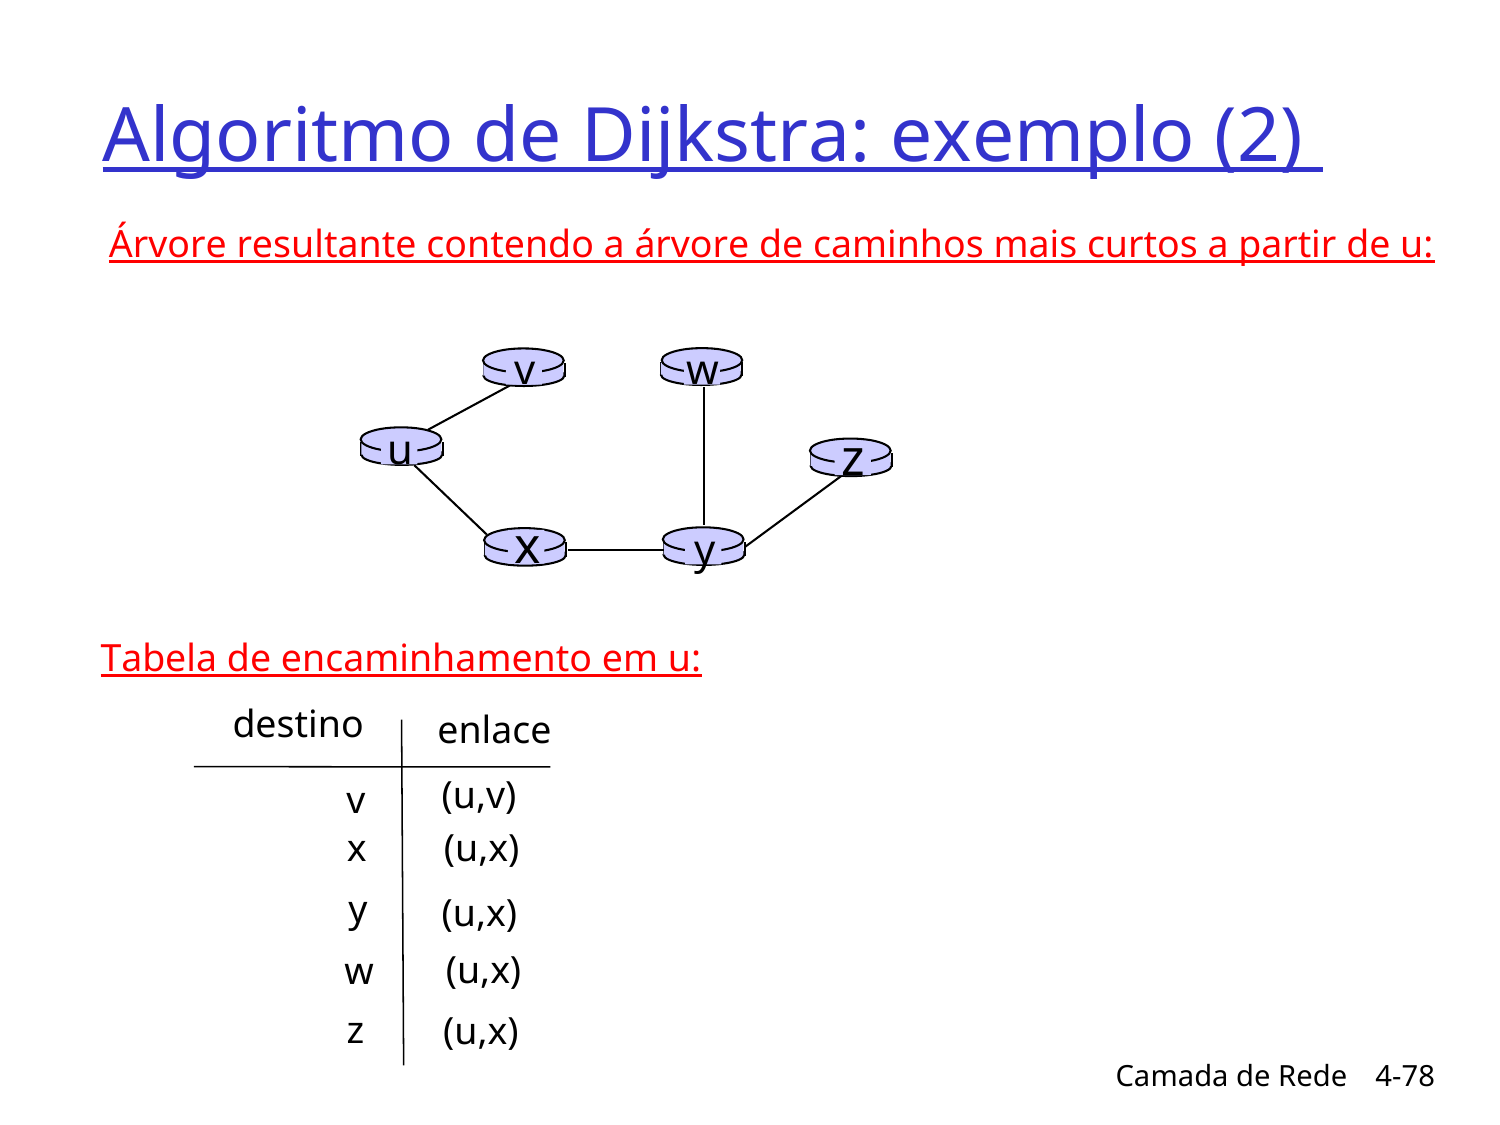

Algoritmo de Dijkstra: exemplo (2)
Árvore resultante contendo a árvore de caminhos mais curtos a partir de u:
v
w
u
z
x
y
Tabela de encaminhamento em u:
 destino
enlace
(u,v)
v
(u,x)
x
y
(u,x)
(u,x)
w
z
(u,x)
Camada de Rede